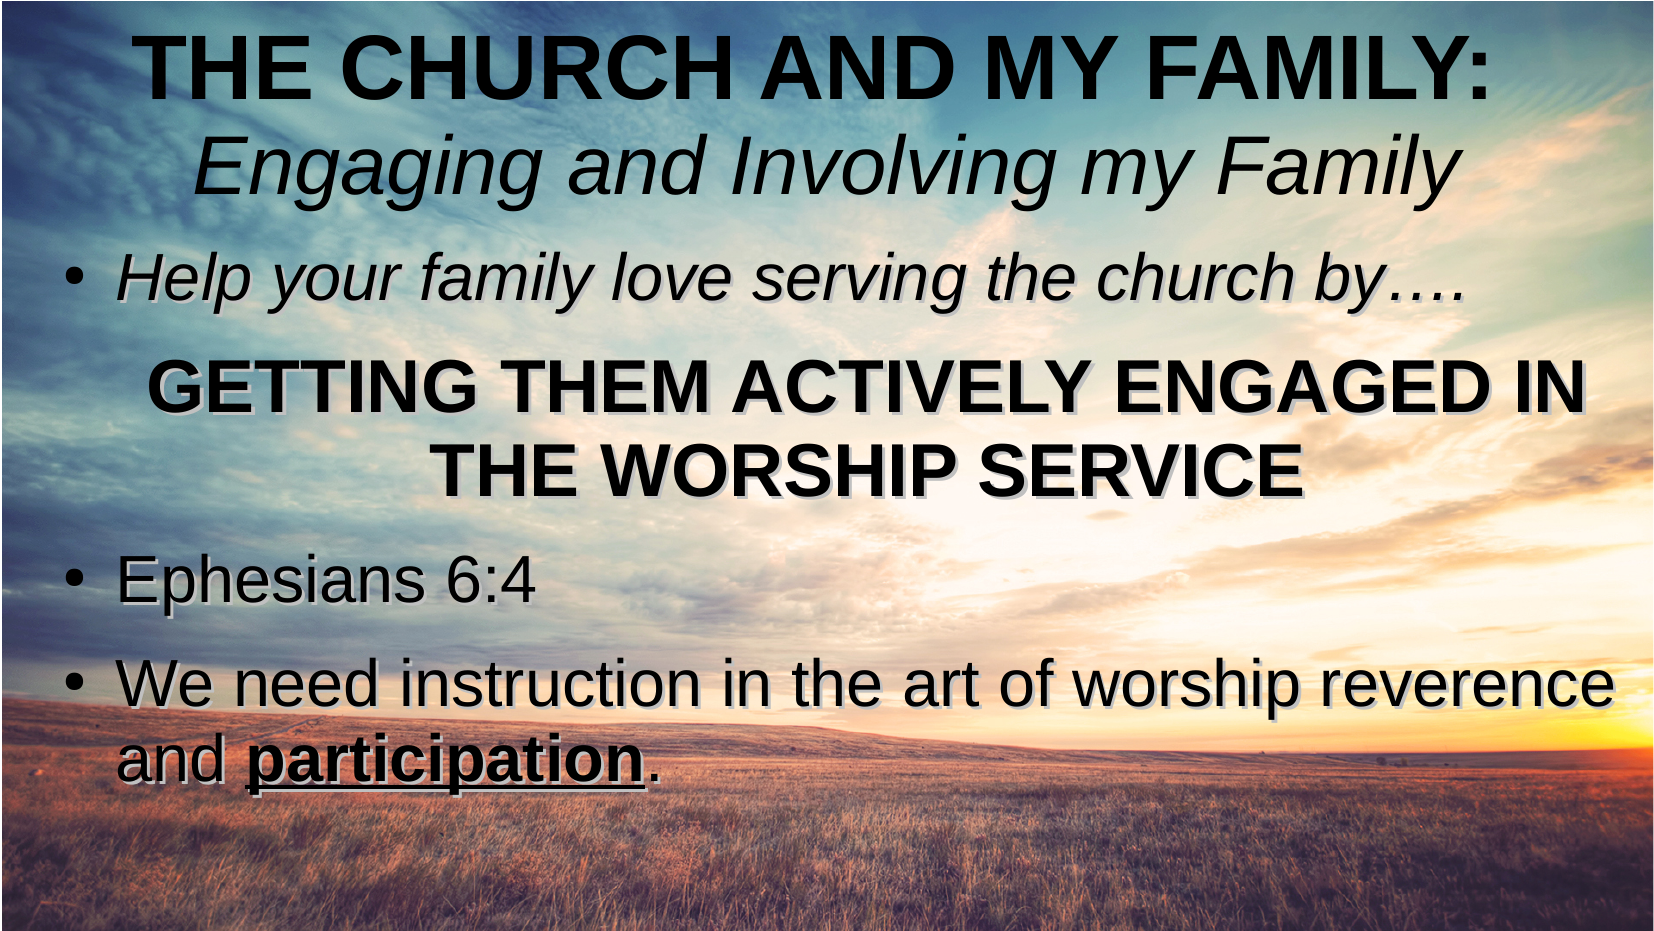

# THE CHURCH AND MY FAMILY: Engaging and Involving my Family
Help your family love serving the church by….
GETTING THEM ACTIVELY ENGAGED IN THE WORSHIP SERVICE
Ephesians 6:4
We need instruction in the art of worship reverence and participation.